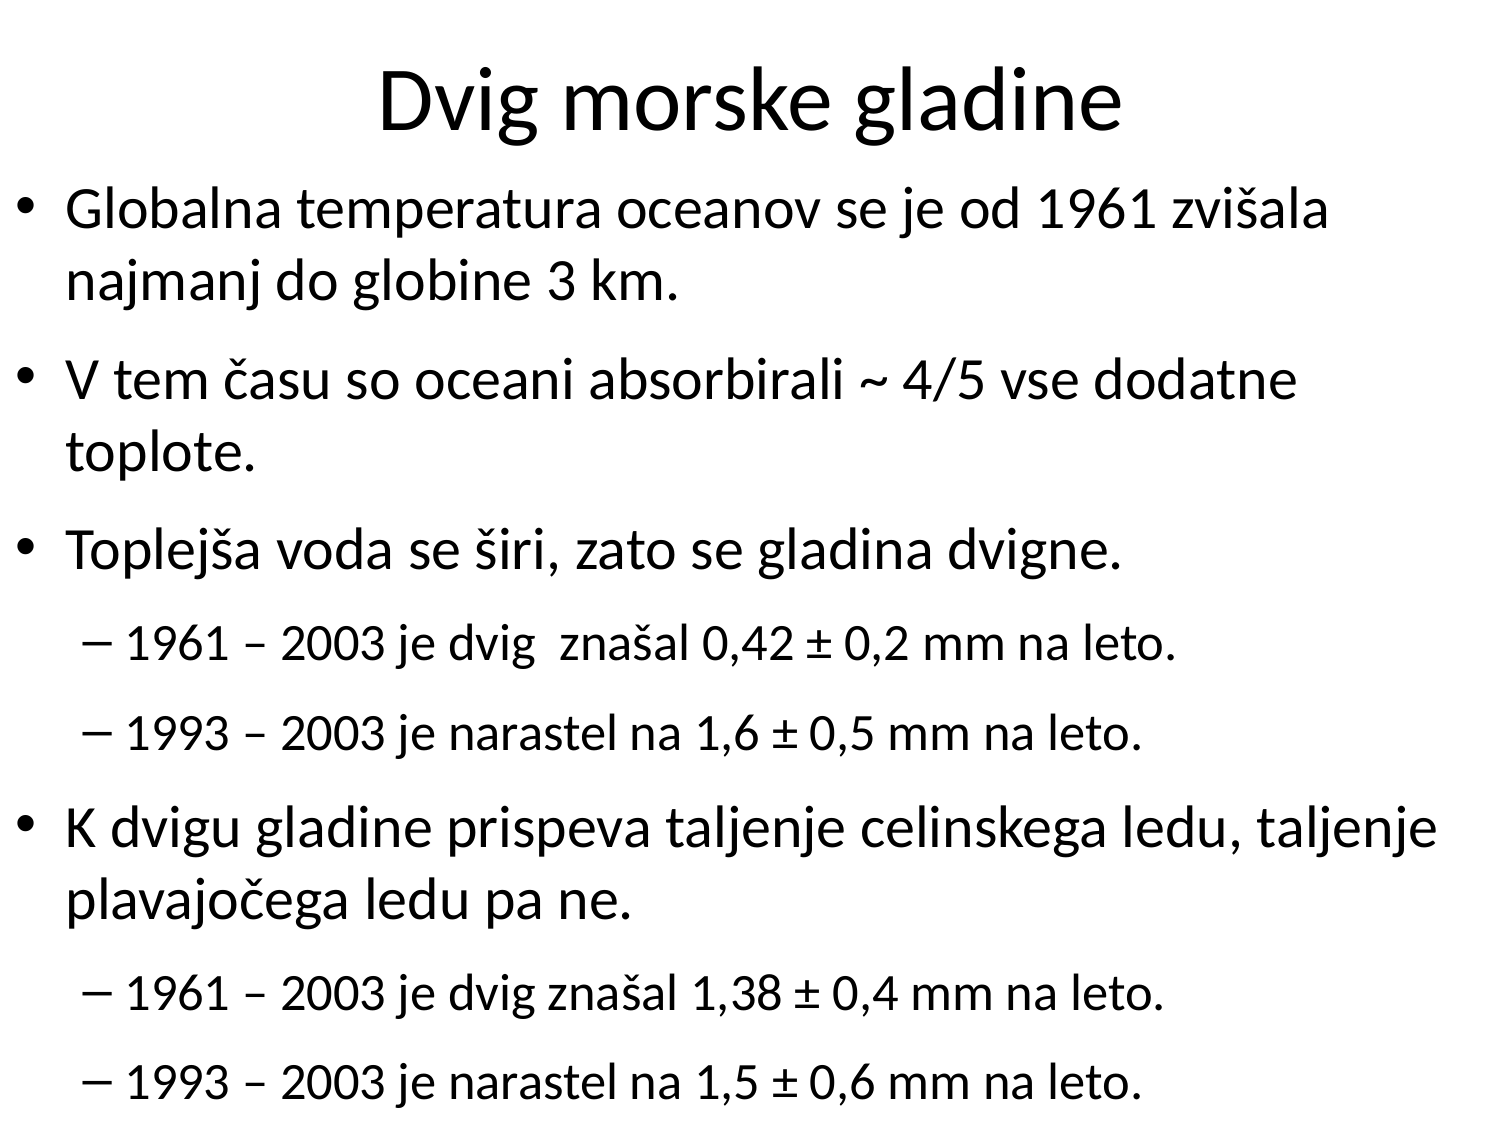

# Dvig morske gladine
Globalna temperatura oceanov se je od 1961 zvišala najmanj do globine 3 km.
V tem času so oceani absorbirali ~ 4/5 vse dodatne toplote.
Toplejša voda se širi, zato se gladina dvigne.
1961 – 2003 je dvig znašal 0,42 ± 0,2 mm na leto.
1993 – 2003 je narastel na 1,6 ± 0,5 mm na leto.
K dvigu gladine prispeva taljenje celinskega ledu, taljenje plavajočega ledu pa ne.
1961 – 2003 je dvig znašal 1,38 ± 0,4 mm na leto.
1993 – 2003 je narastel na 1,5 ± 0,6 mm na leto.